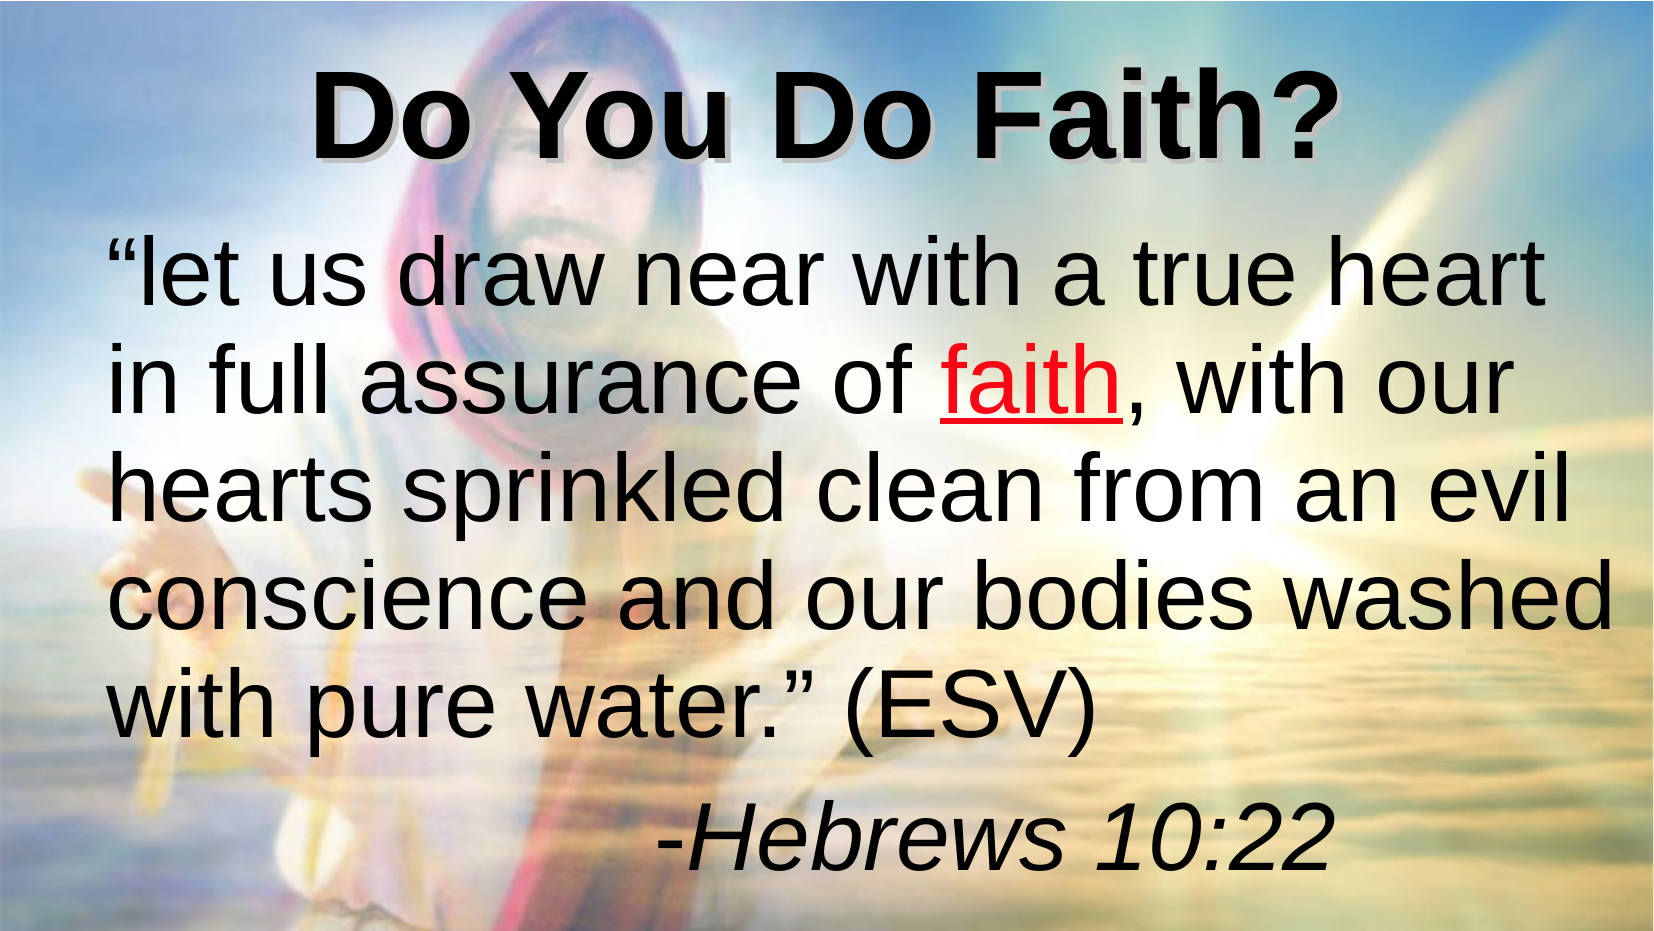

# Do You Do Faith?
“let us draw near with a true heart in full assurance of faith, with our hearts sprinkled clean from an evil conscience and our bodies washed with pure water.” (ESV)
-Hebrews 10:22